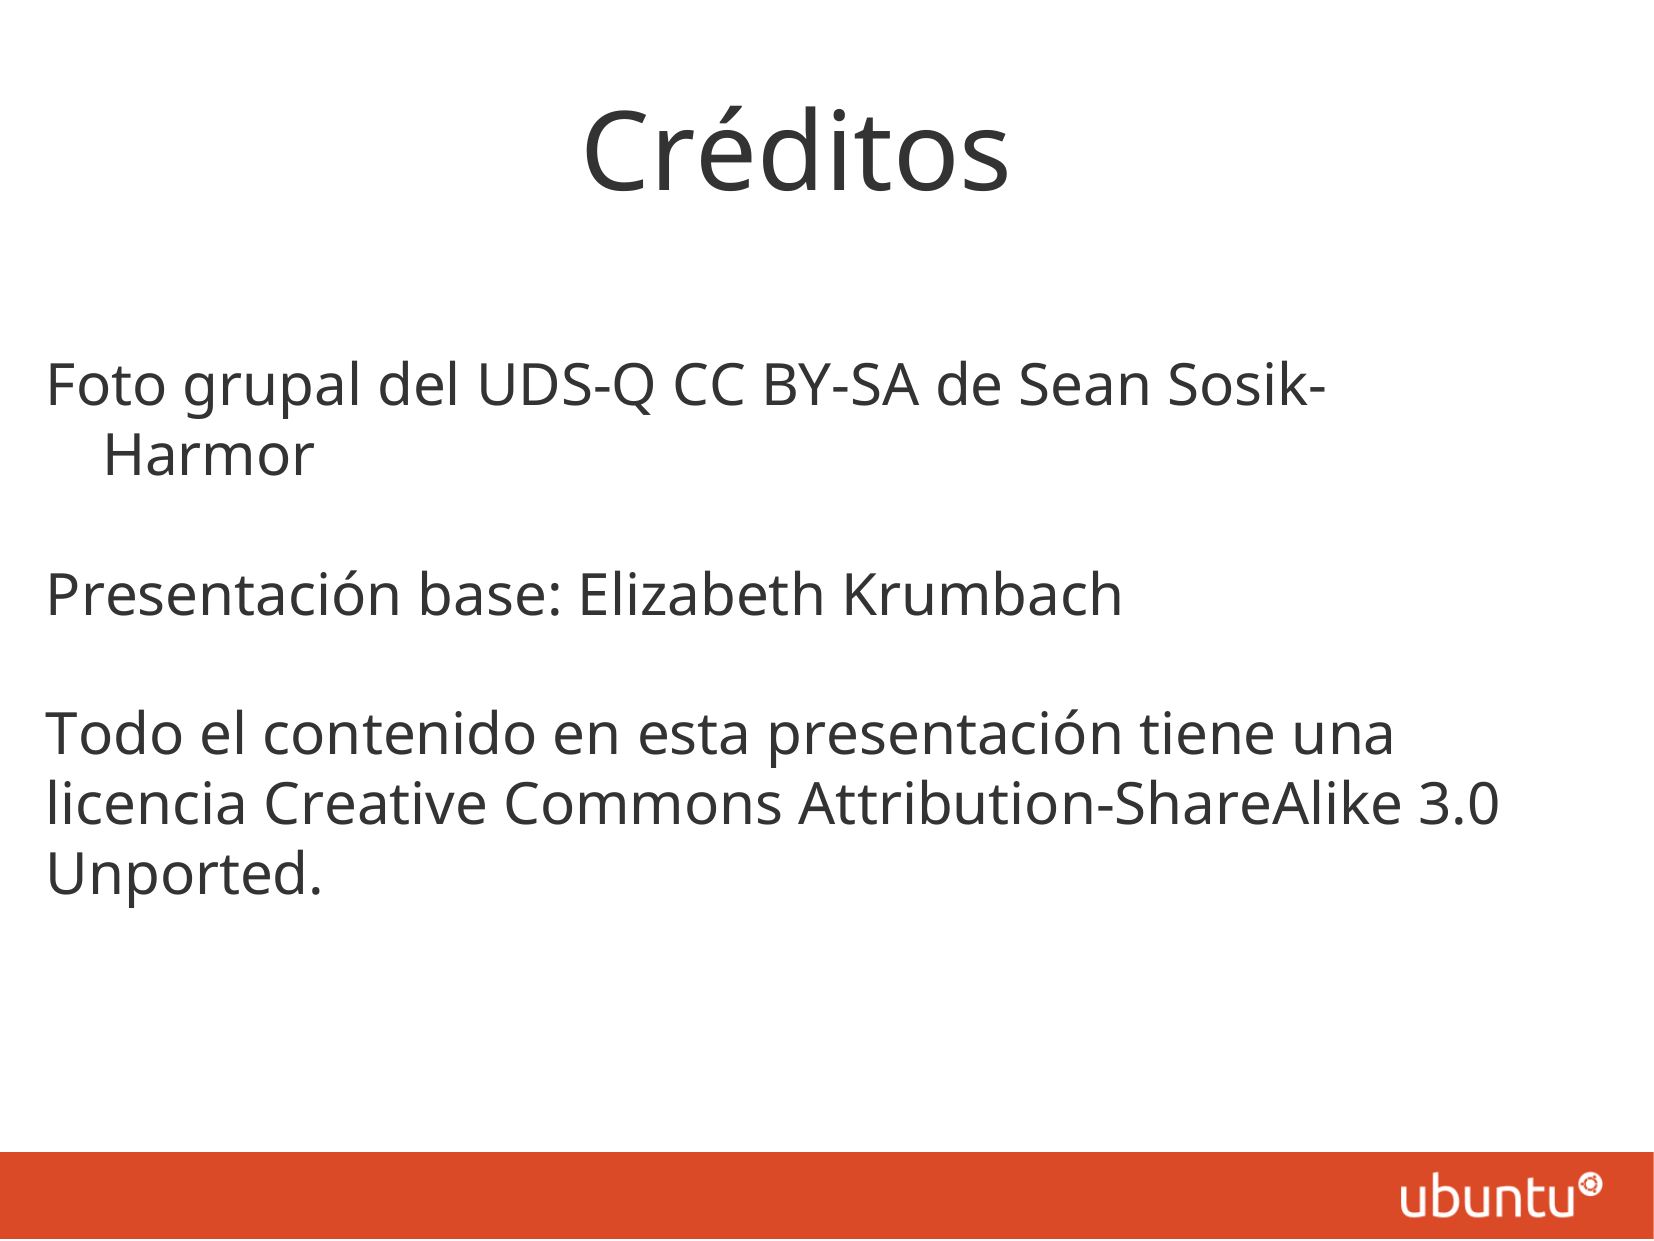

# Créditos
Foto grupal del UDS-Q CC BY-SA de Sean Sosik-Harmor
Presentación base: Elizabeth Krumbach
Todo el contenido en esta presentación tiene una
licencia Creative Commons Attribution-ShareAlike 3.0
Unported.